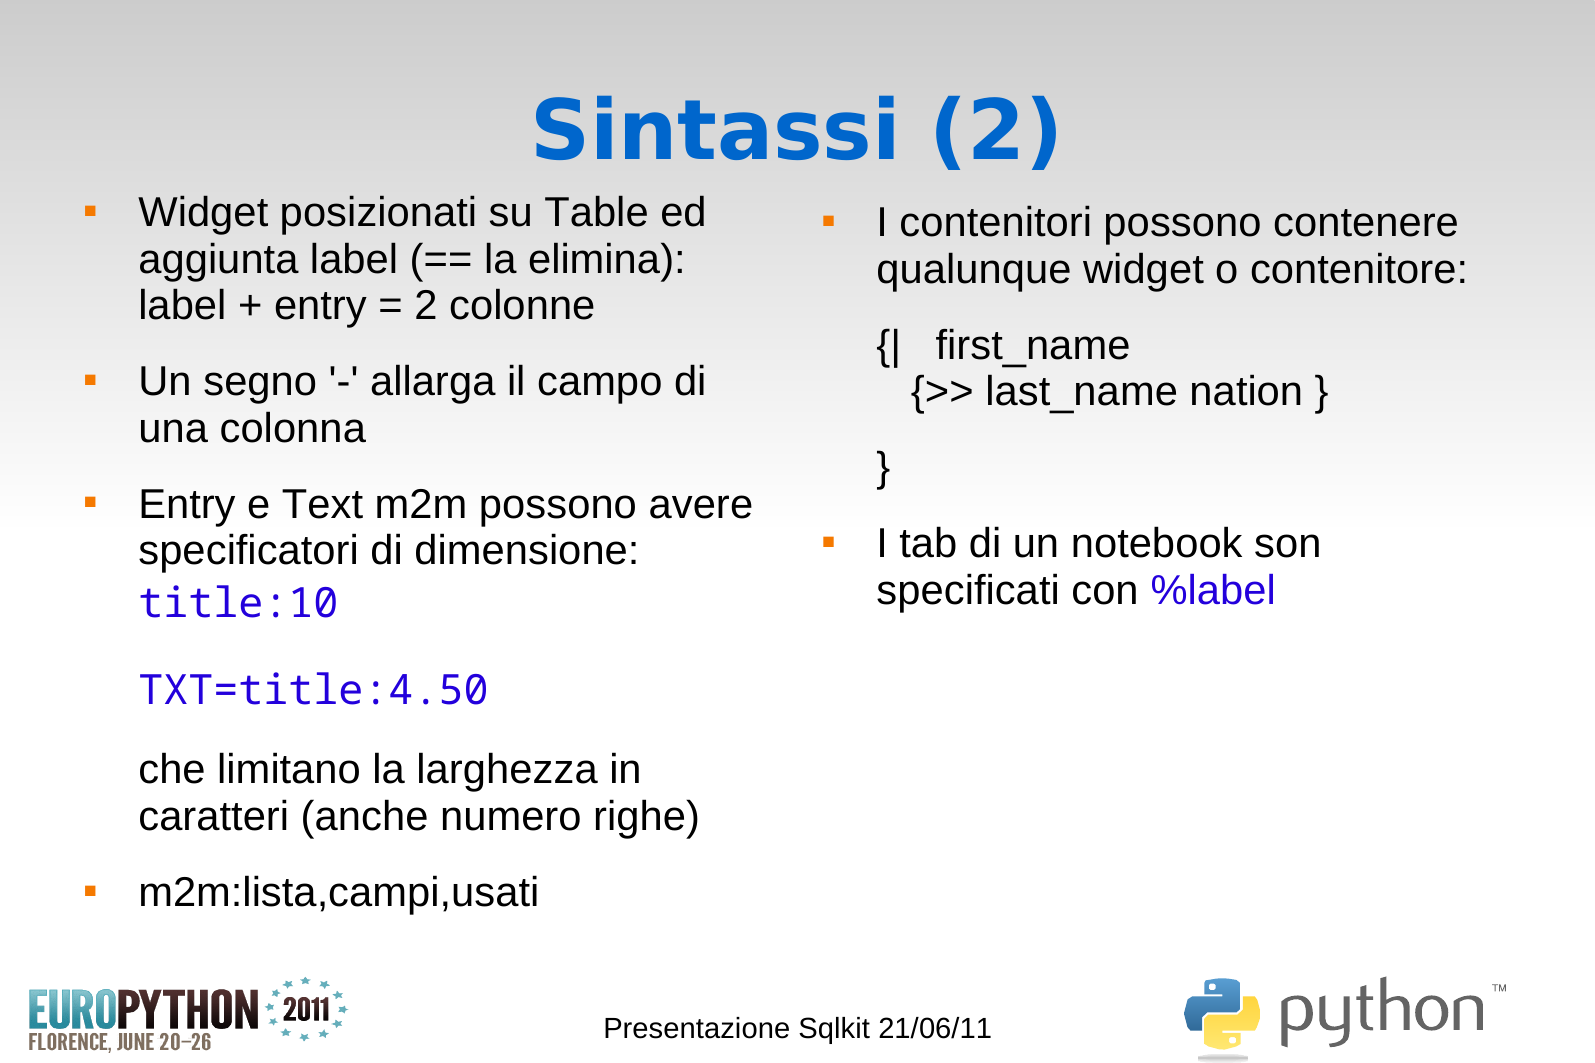

# Sintassi (2)
Widget posizionati su Table ed aggiunta label (== la elimina): label + entry = 2 colonne
Un segno '-' allarga il campo di una colonna
Entry e Text m2m possono avere specificatori di dimensione:
title:10
TXT=title:4.50
che limitano la larghezza in caratteri (anche numero righe)
m2m:lista,campi,usati
I contenitori possono contenere qualunque widget o contenitore:
{| first_name
 {>> last_name nation }
}
I tab di un notebook son specificati con %label